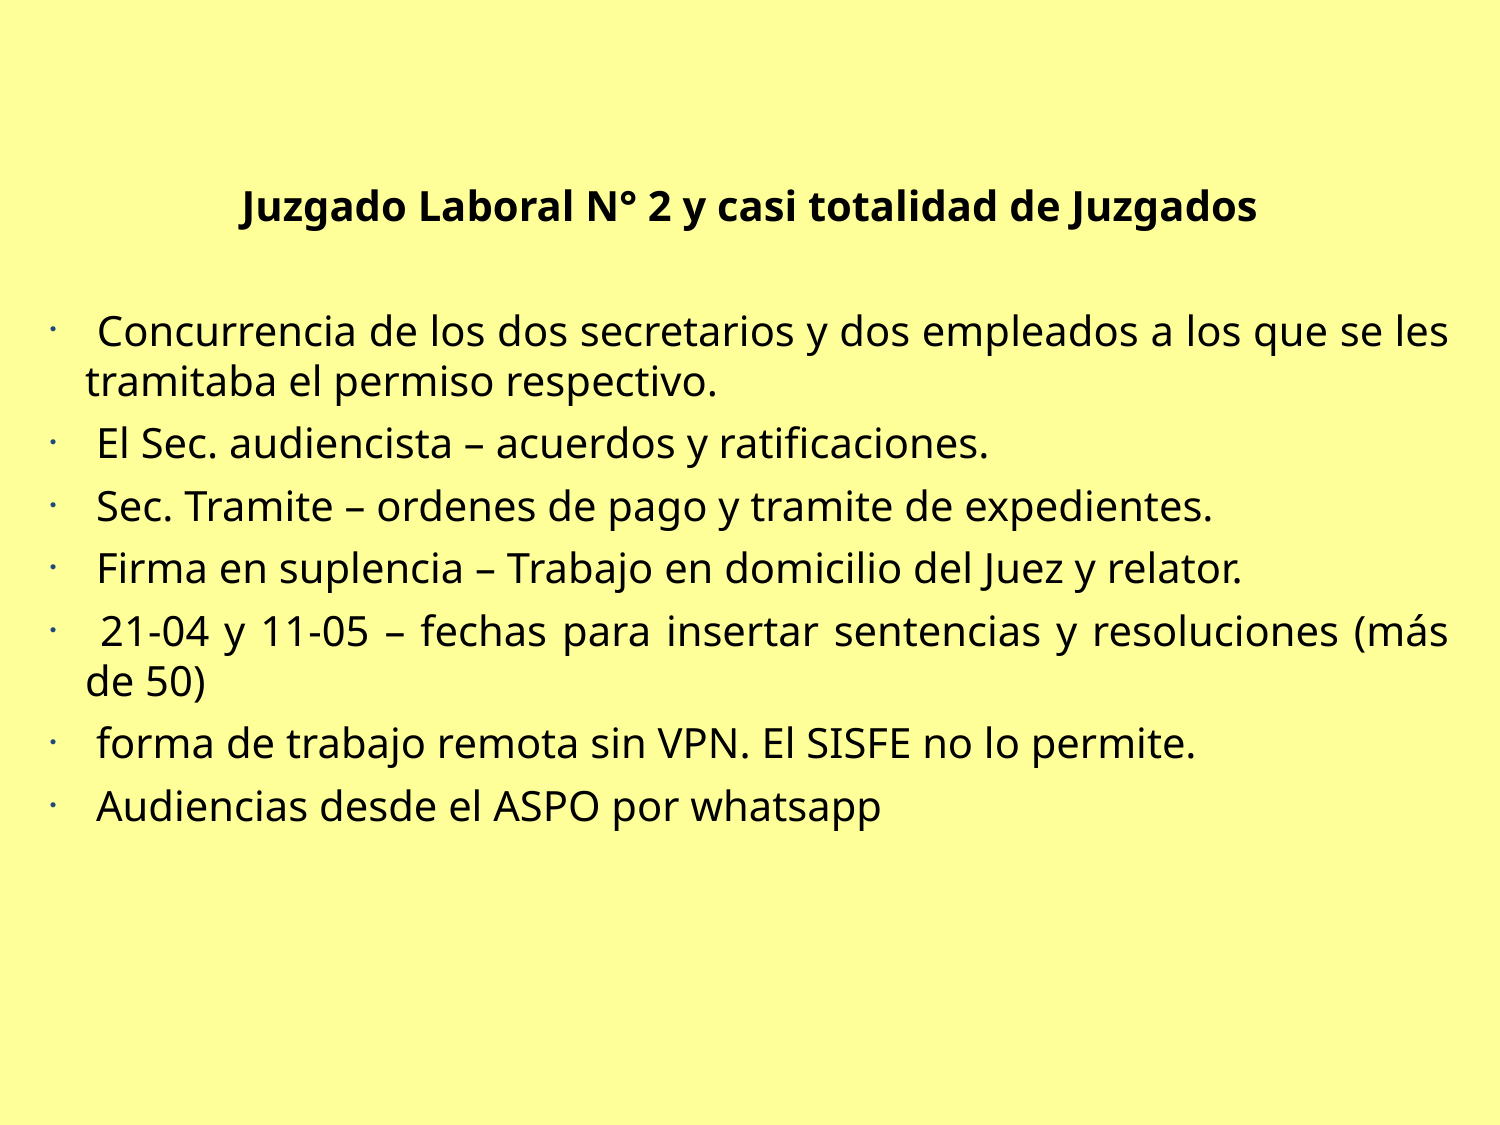

Juzgado Laboral N° 2 y casi totalidad de Juzgados
 Concurrencia de los dos secretarios y dos empleados a los que se les tramitaba el permiso respectivo.
 El Sec. audiencista – acuerdos y ratificaciones.
 Sec. Tramite – ordenes de pago y tramite de expedientes.
 Firma en suplencia – Trabajo en domicilio del Juez y relator.
 21-04 y 11-05 – fechas para insertar sentencias y resoluciones (más de 50)
 forma de trabajo remota sin VPN. El SISFE no lo permite.
 Audiencias desde el ASPO por whatsapp